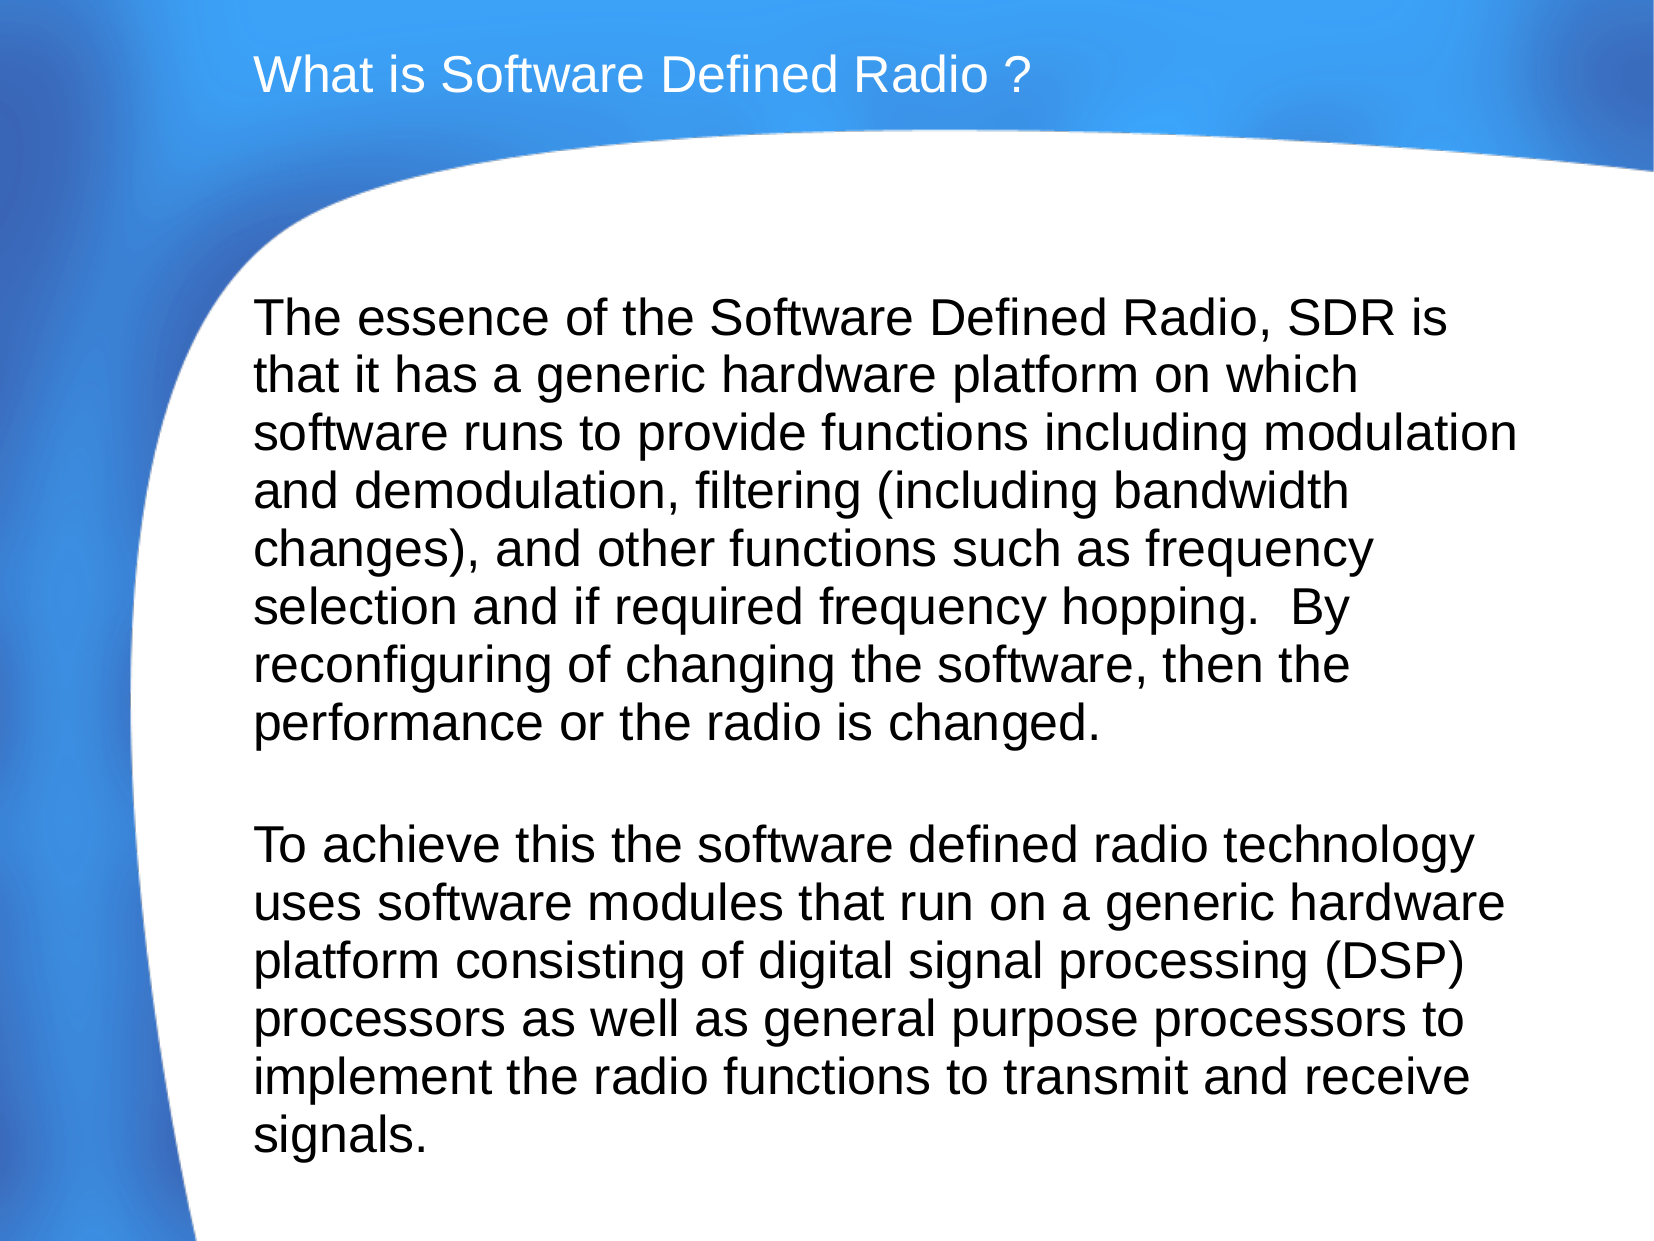

# What is Software Defined Radio ?
The essence of the Software Defined Radio, SDR is that it has a generic hardware platform on which software runs to provide functions including modulation and demodulation, filtering (including bandwidth changes), and other functions such as frequency selection and if required frequency hopping. By reconfiguring of changing the software, then the performance or the radio is changed.
To achieve this the software defined radio technology uses software modules that run on a generic hardware platform consisting of digital signal processing (DSP) processors as well as general purpose processors to implement the radio functions to transmit and receive signals.